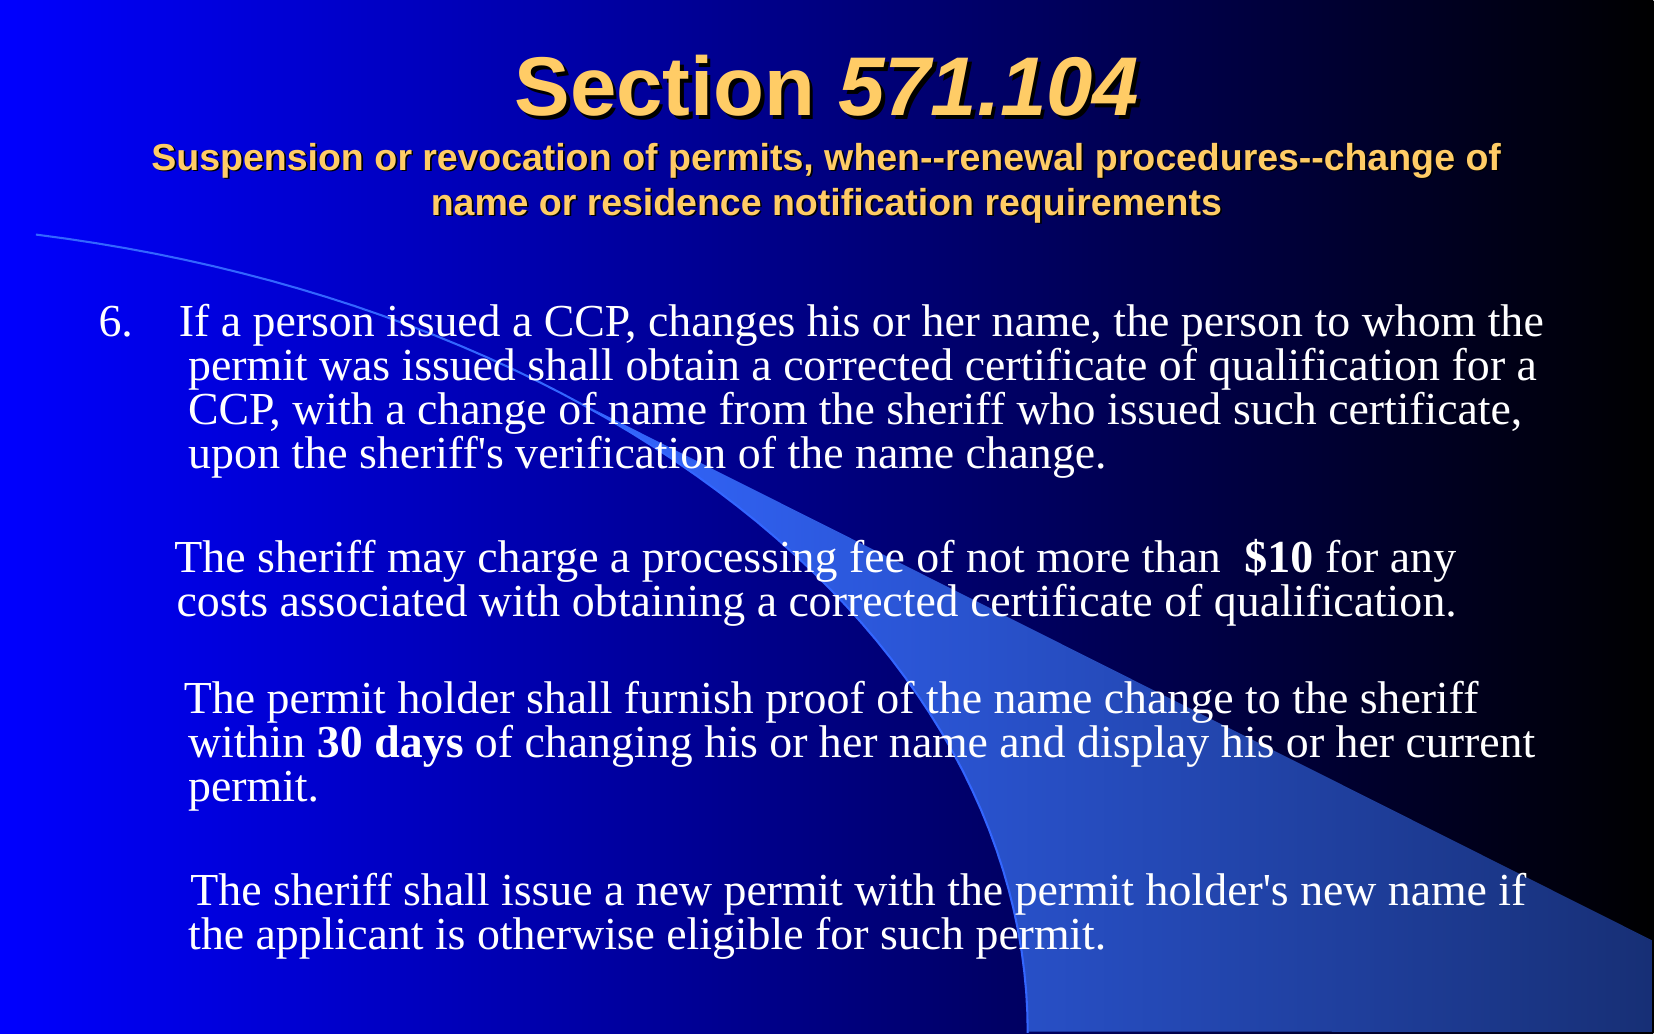

# Section 571.104 Suspension or revocation of permits, when--renewal procedures--change of name or residence notification requirements
6. If a person issued a CCP, changes his or her name, the person to whom the permit was issued shall obtain a corrected certificate of qualification for a CCP, with a change of name from the sheriff who issued such certificate, upon the sheriff's verification of the name change.
 The sheriff may charge a processing fee of not more than $10 for any costs associated with obtaining a corrected certificate of qualification.
 The permit holder shall furnish proof of the name change to the sheriff within 30 days of changing his or her name and display his or her current permit.
 The sheriff shall issue a new permit with the permit holder's new name if the applicant is otherwise eligible for such permit.